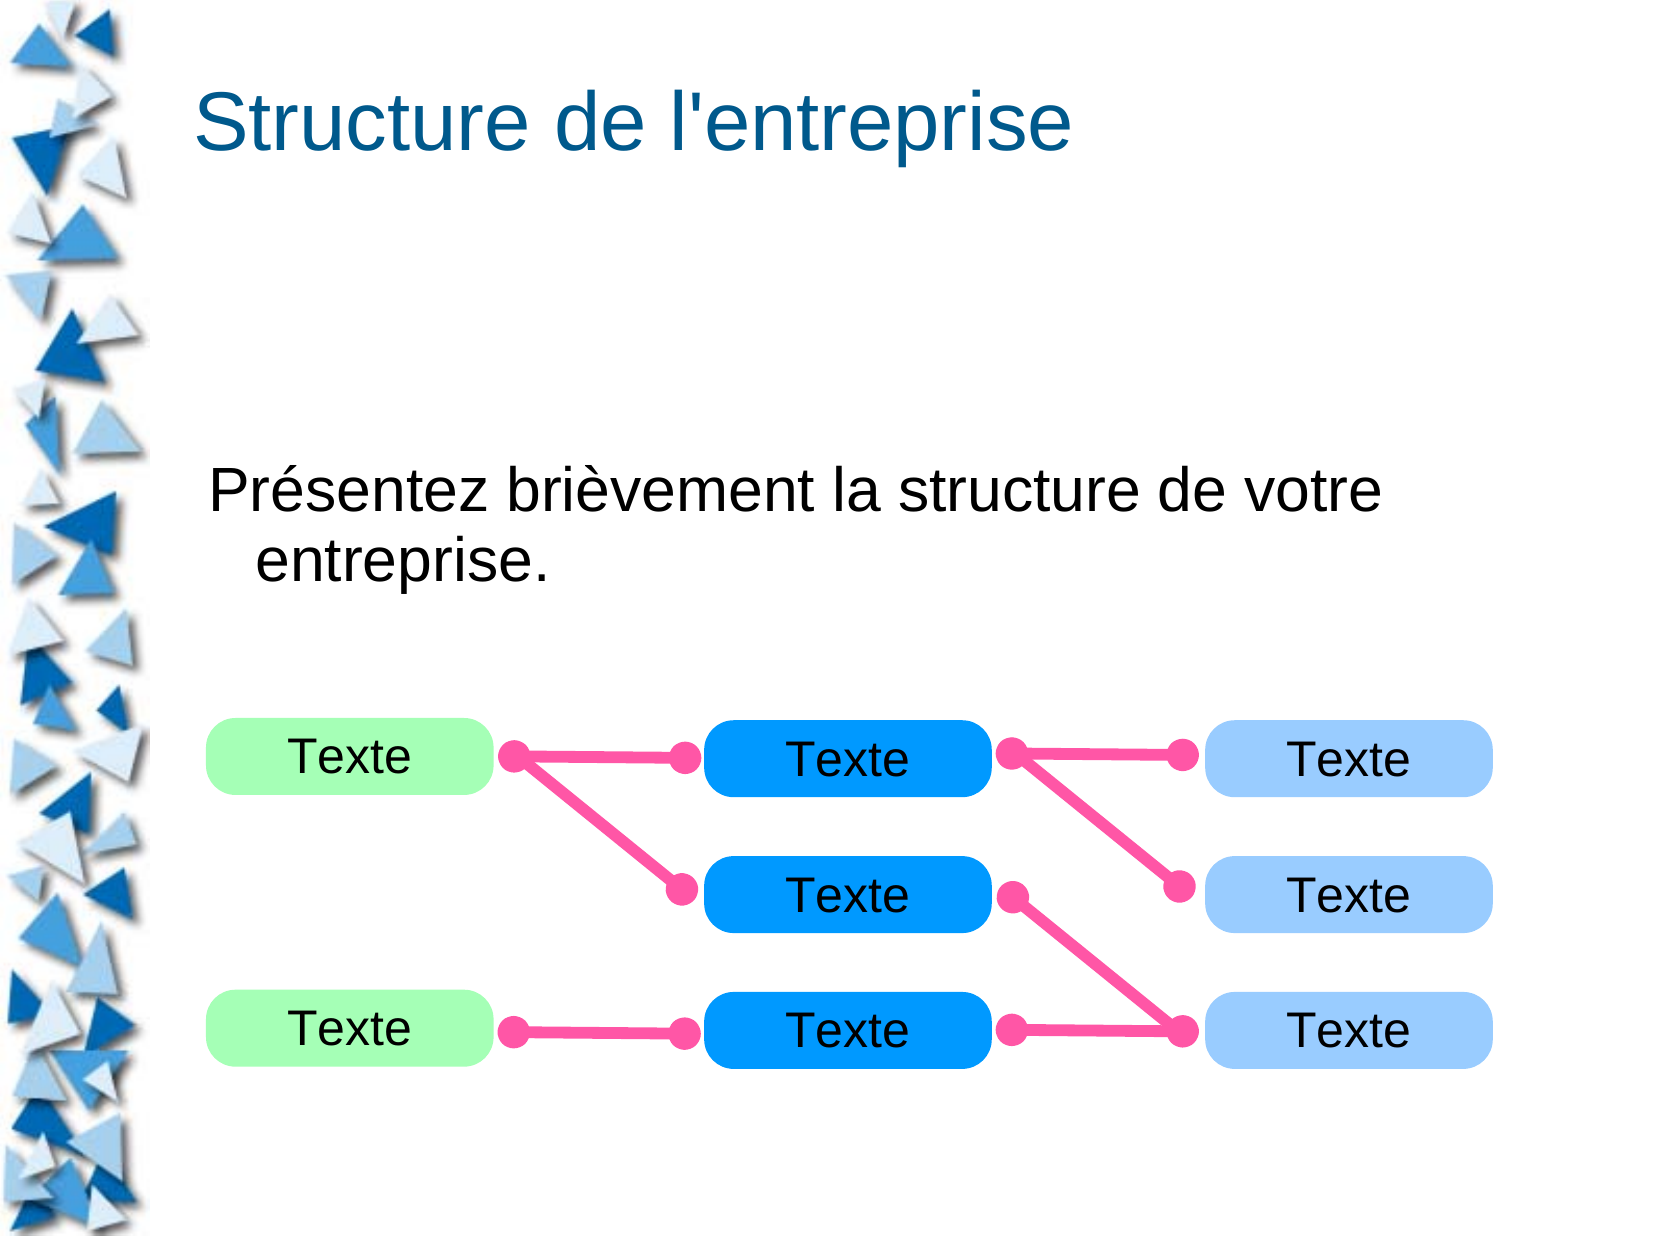

# Structure de l'entreprise
Présentez brièvement la structure de votre entreprise.
Texte
Texte
Texte
Texte
Texte
Texte
Texte
Texte